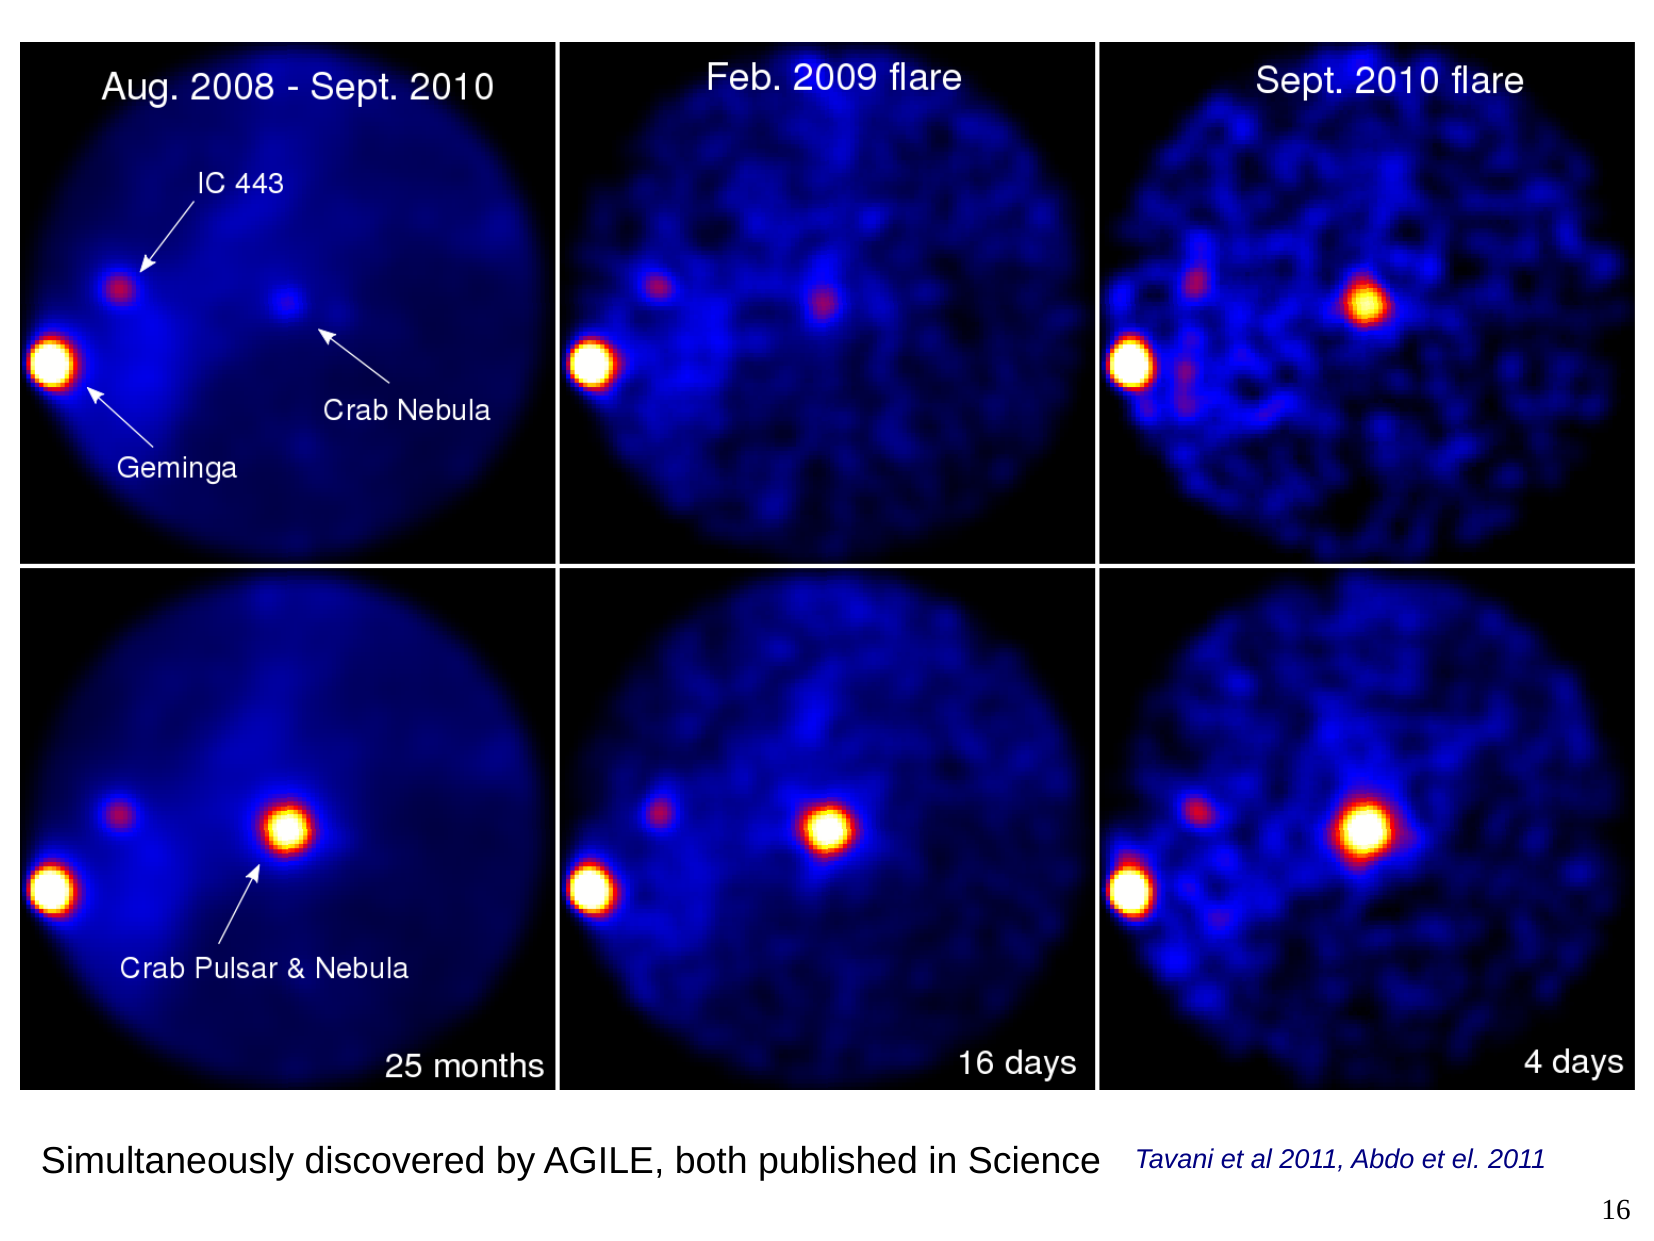

Simultaneously discovered by AGILE, both published in Science
Tavani et al 2011, Abdo et el. 2011
16